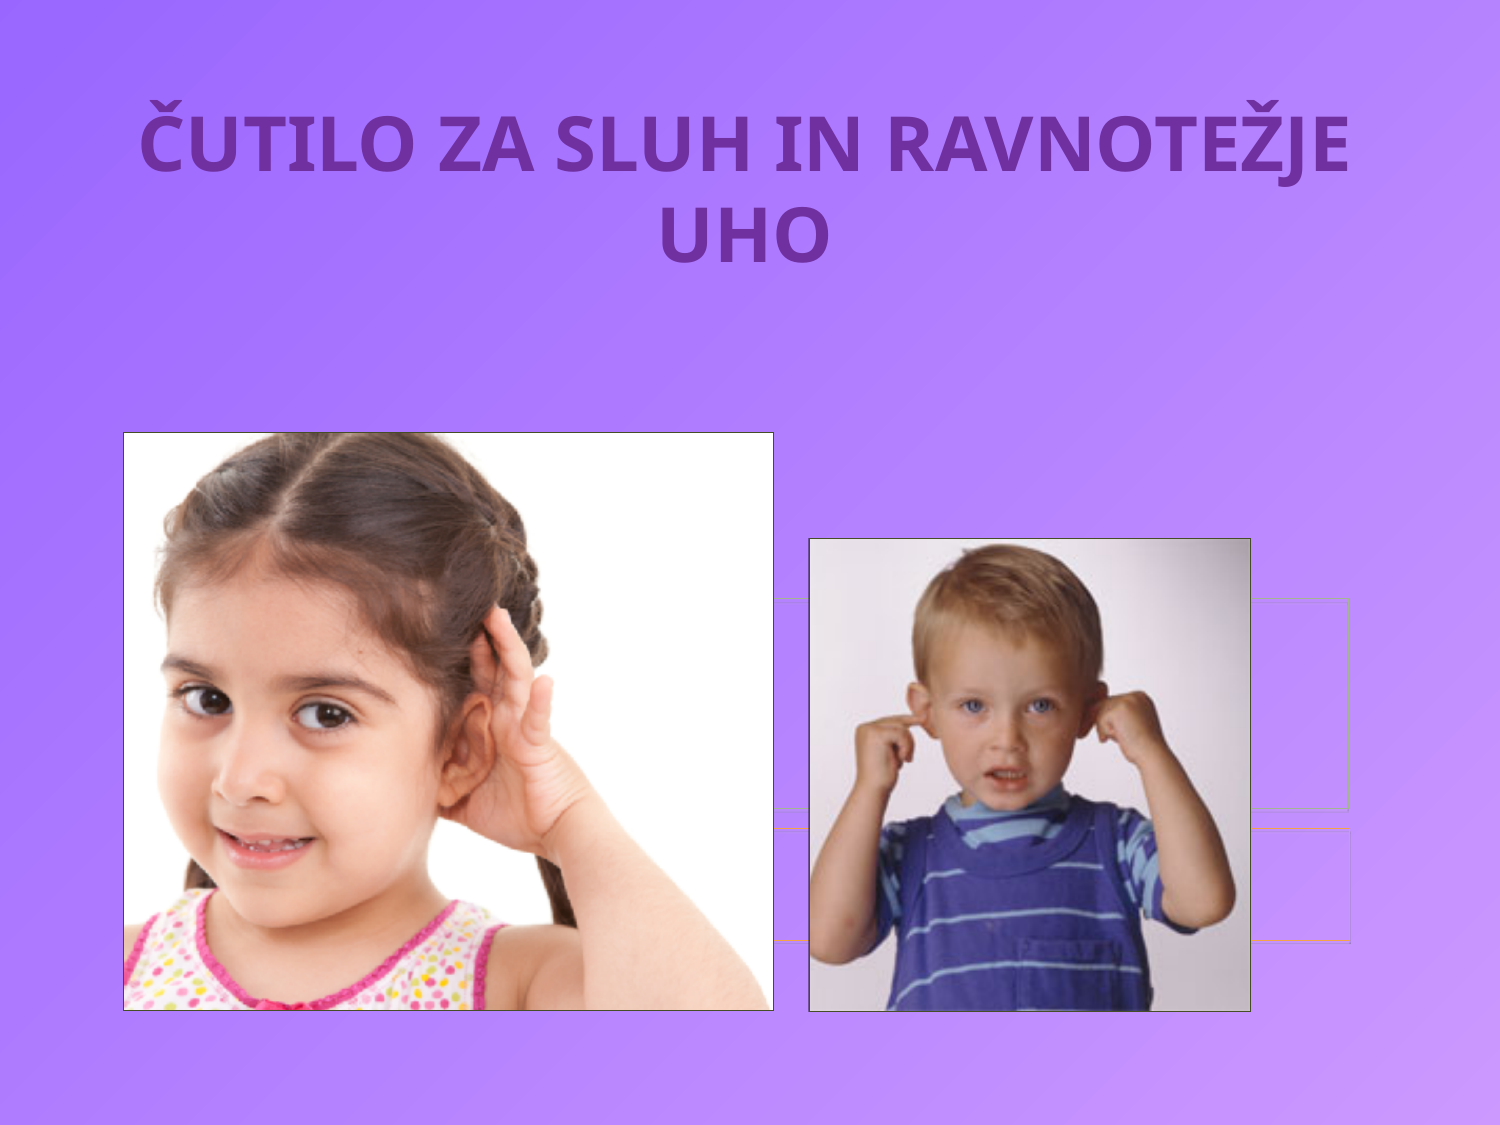

# ČUTILO ZA SLUH IN RAVNOTEŽJE UHO